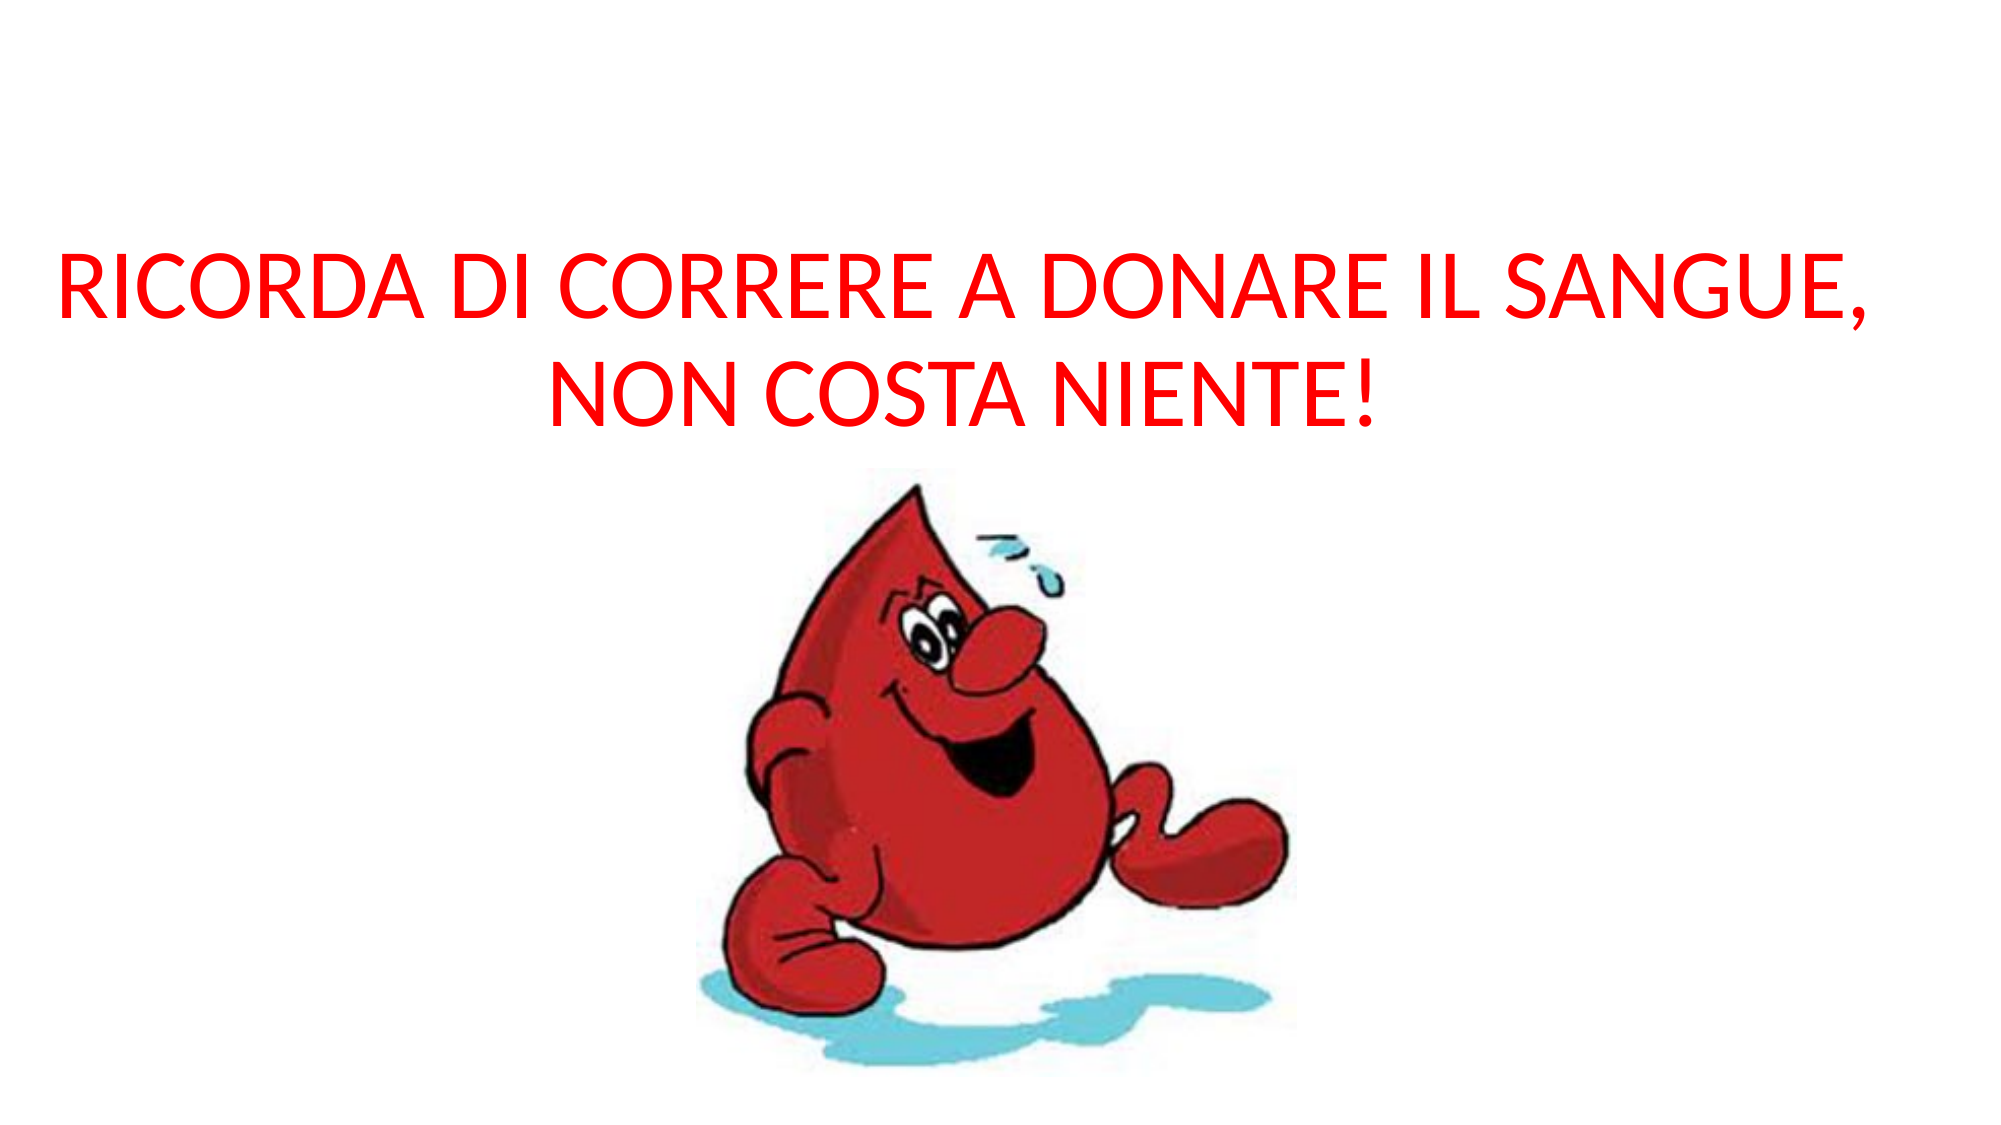

# RICORDA DI CORRERE A DONARE IL SANGUE, NON COSTA NIENTE!